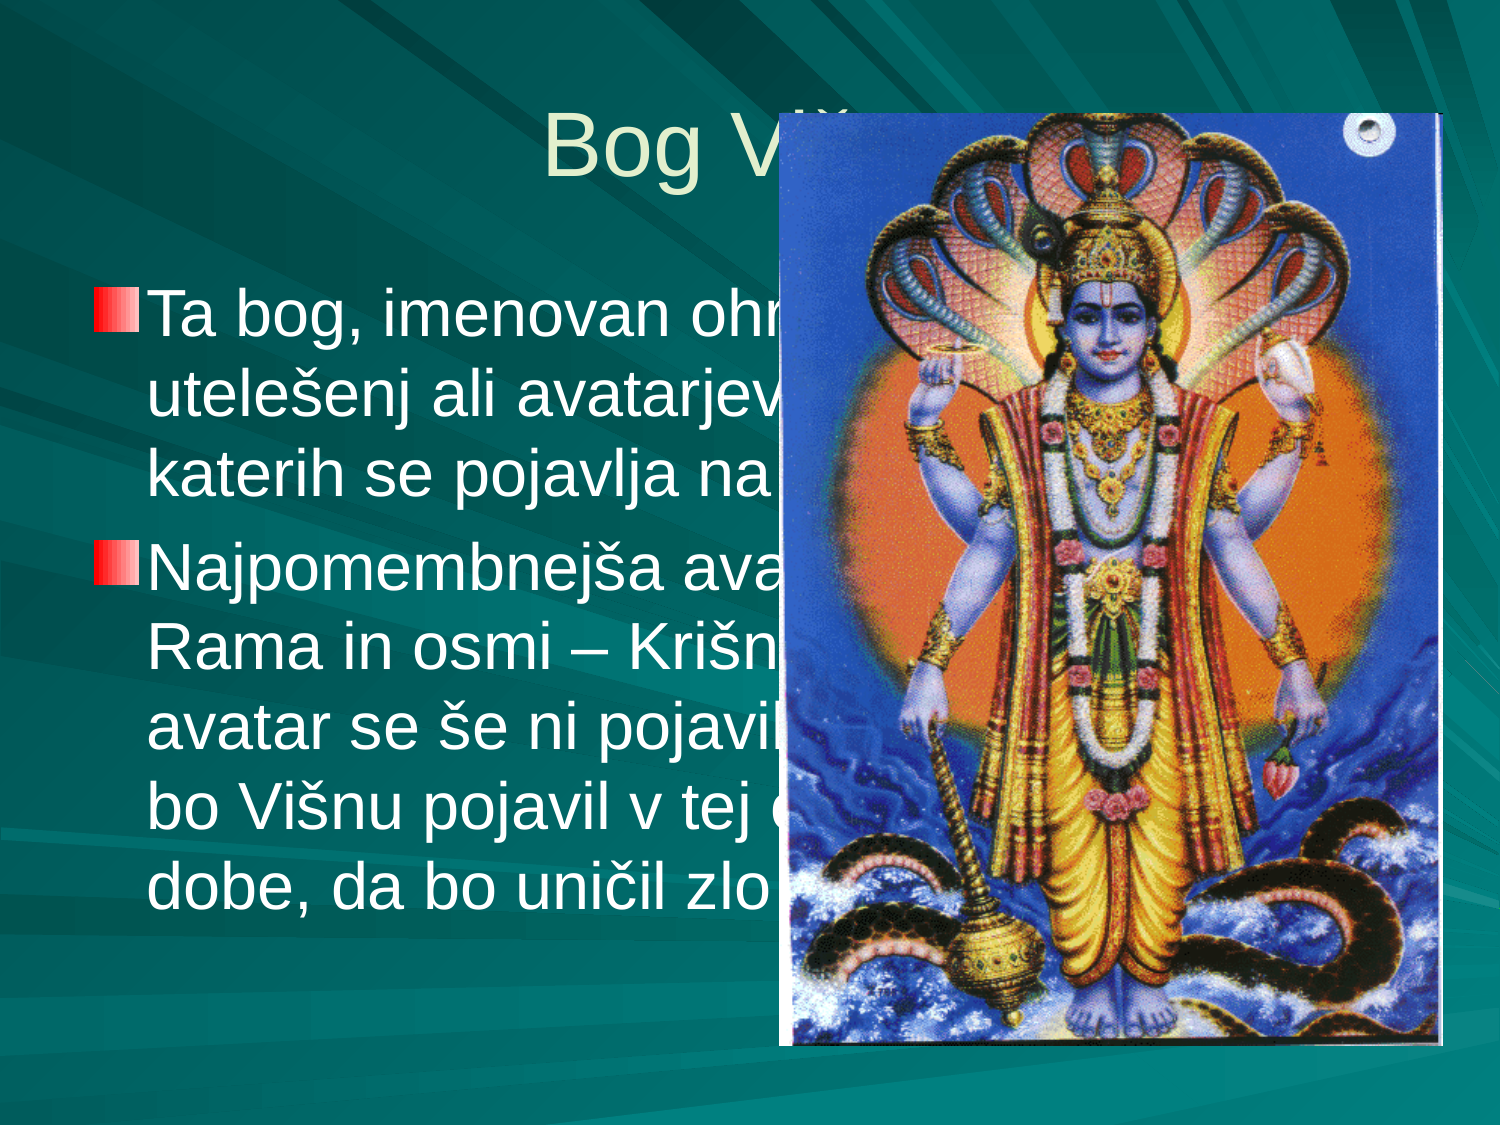

# Bog Višnu
Ta bog, imenovan ohranjevalec, ima 10 utelešenj ali avatarjev (to je deset oblik, v katerih se pojavlja na Zemlji)
Najpomembnejša avatarja sta sedmi – Rama in osmi – Krišna. Deseti –zadnji avatar se še ni pojavil, saj pravijo, da se bo Višnu pojavil v tej obliki ob koncu naše dobe, da bo uničil zlo in obnovil red